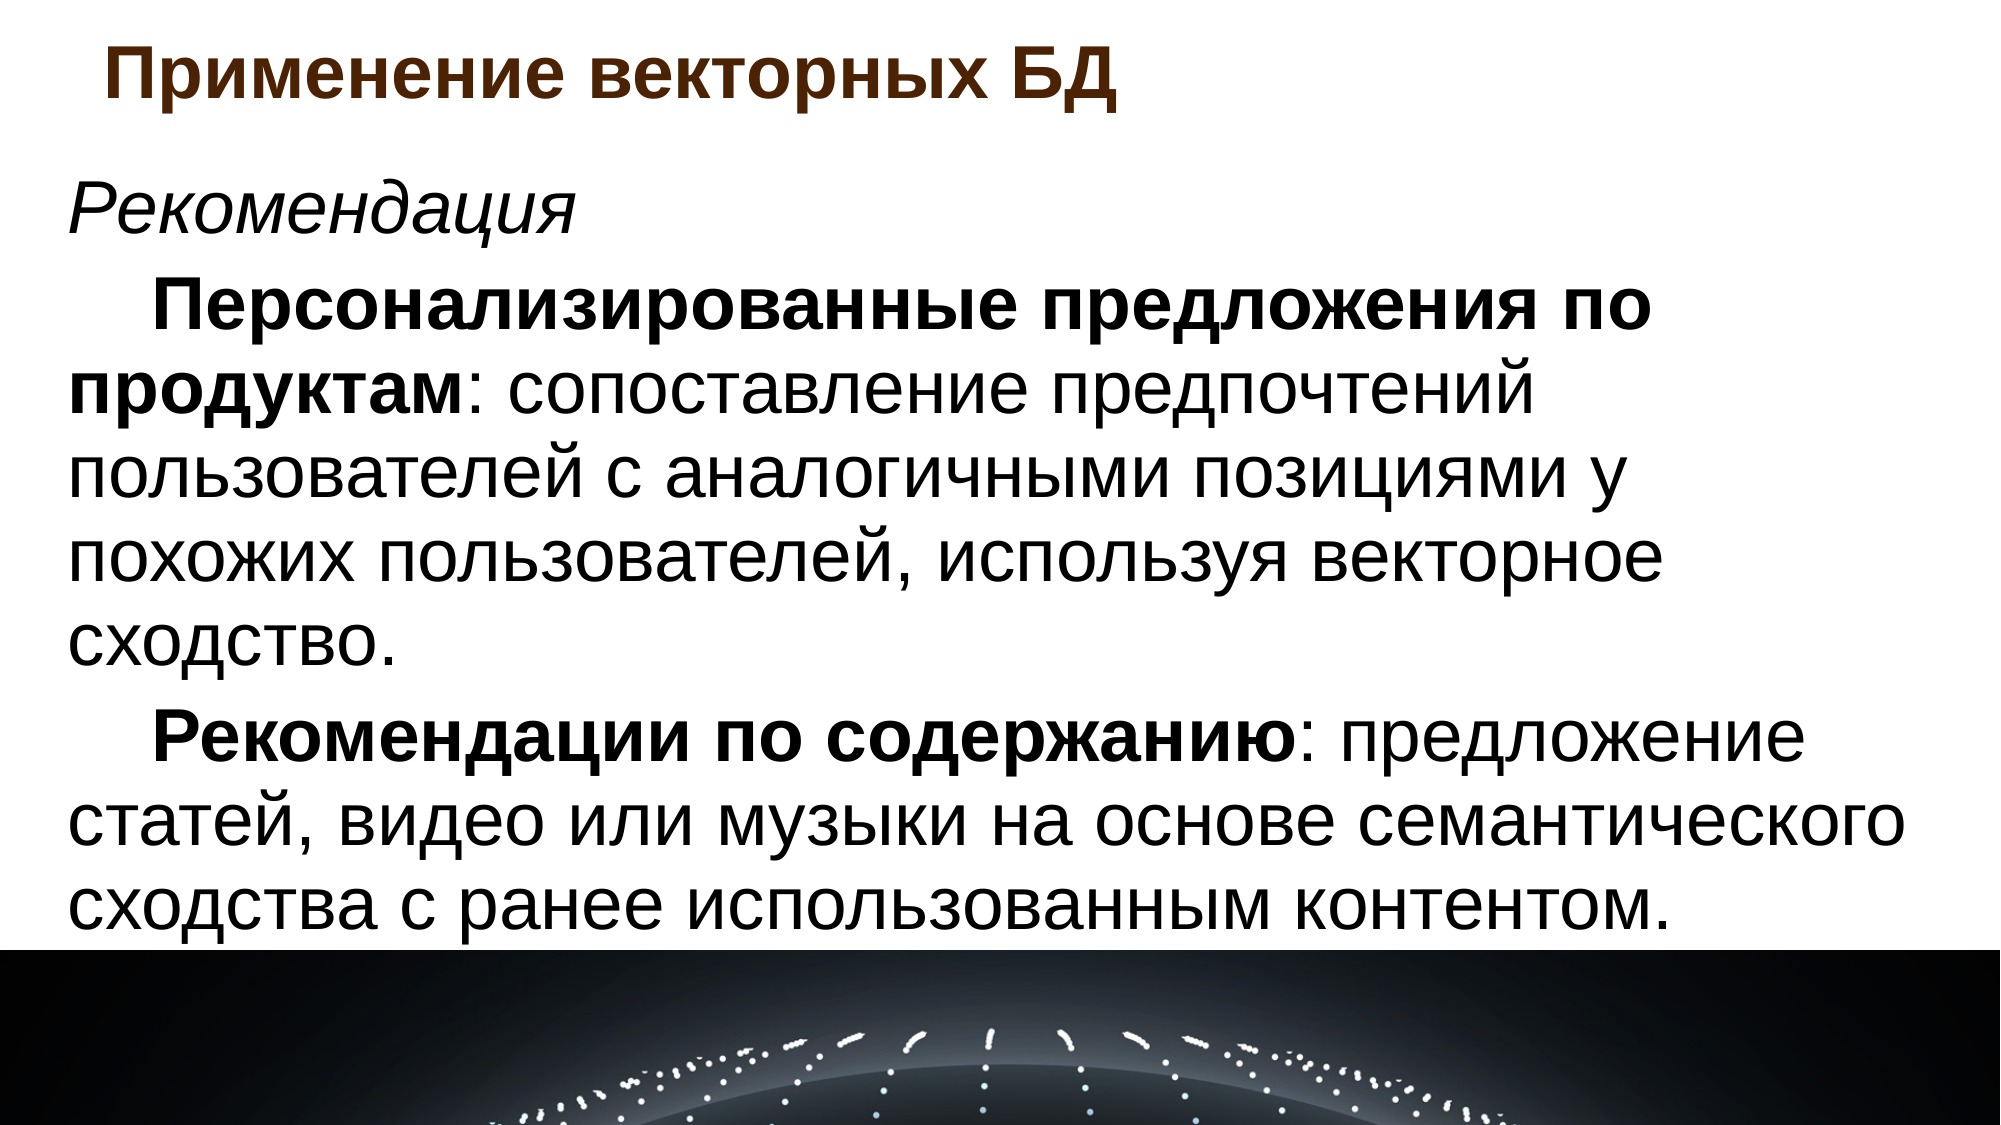

Применение векторных БД
Рекомендация
 Персонализированные предложения по продуктам: сопоставление предпочтений пользователей с аналогичными позициями у похожих пользователей, используя векторное сходство.
 Рекомендации по содержанию: предложение статей, видео или музыки на основе семантического сходства с ранее использованным контентом.